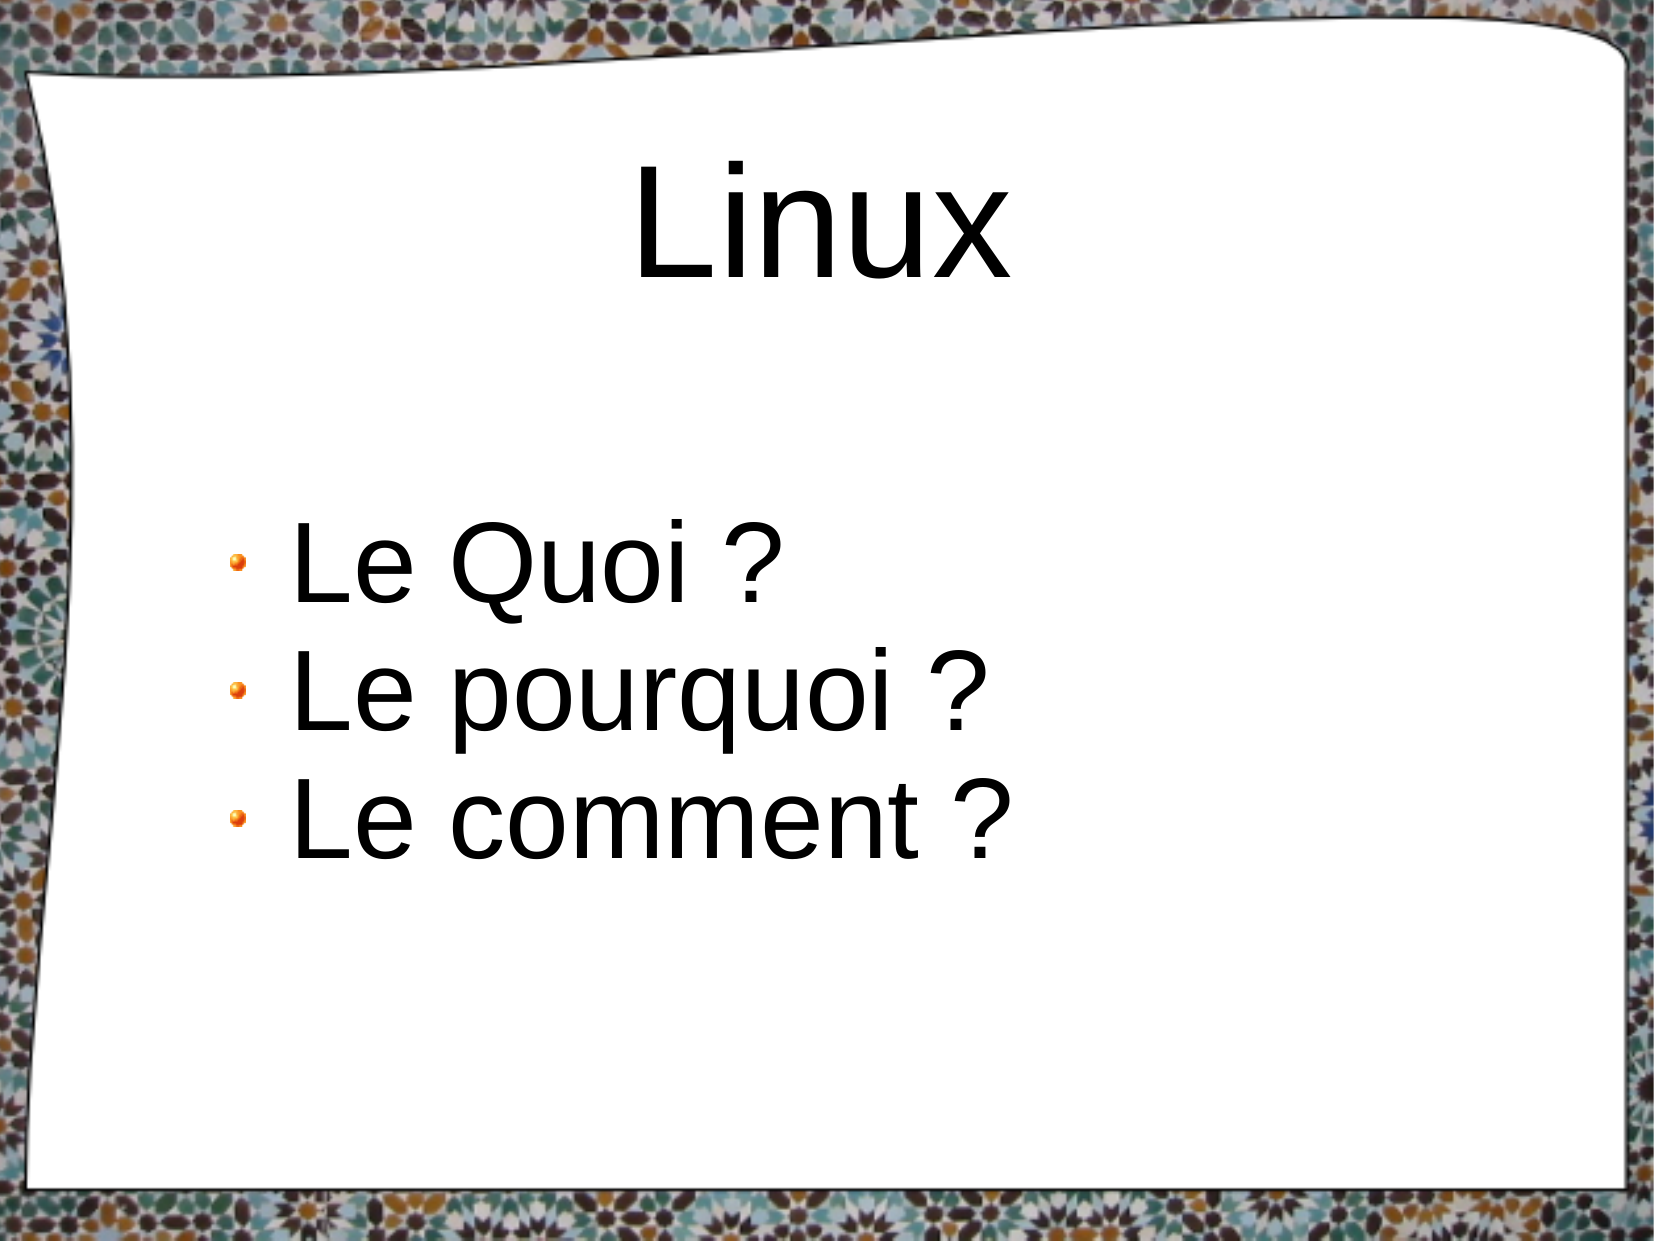

# Linux
Le Quoi ?
Le pourquoi ?
Le comment ?